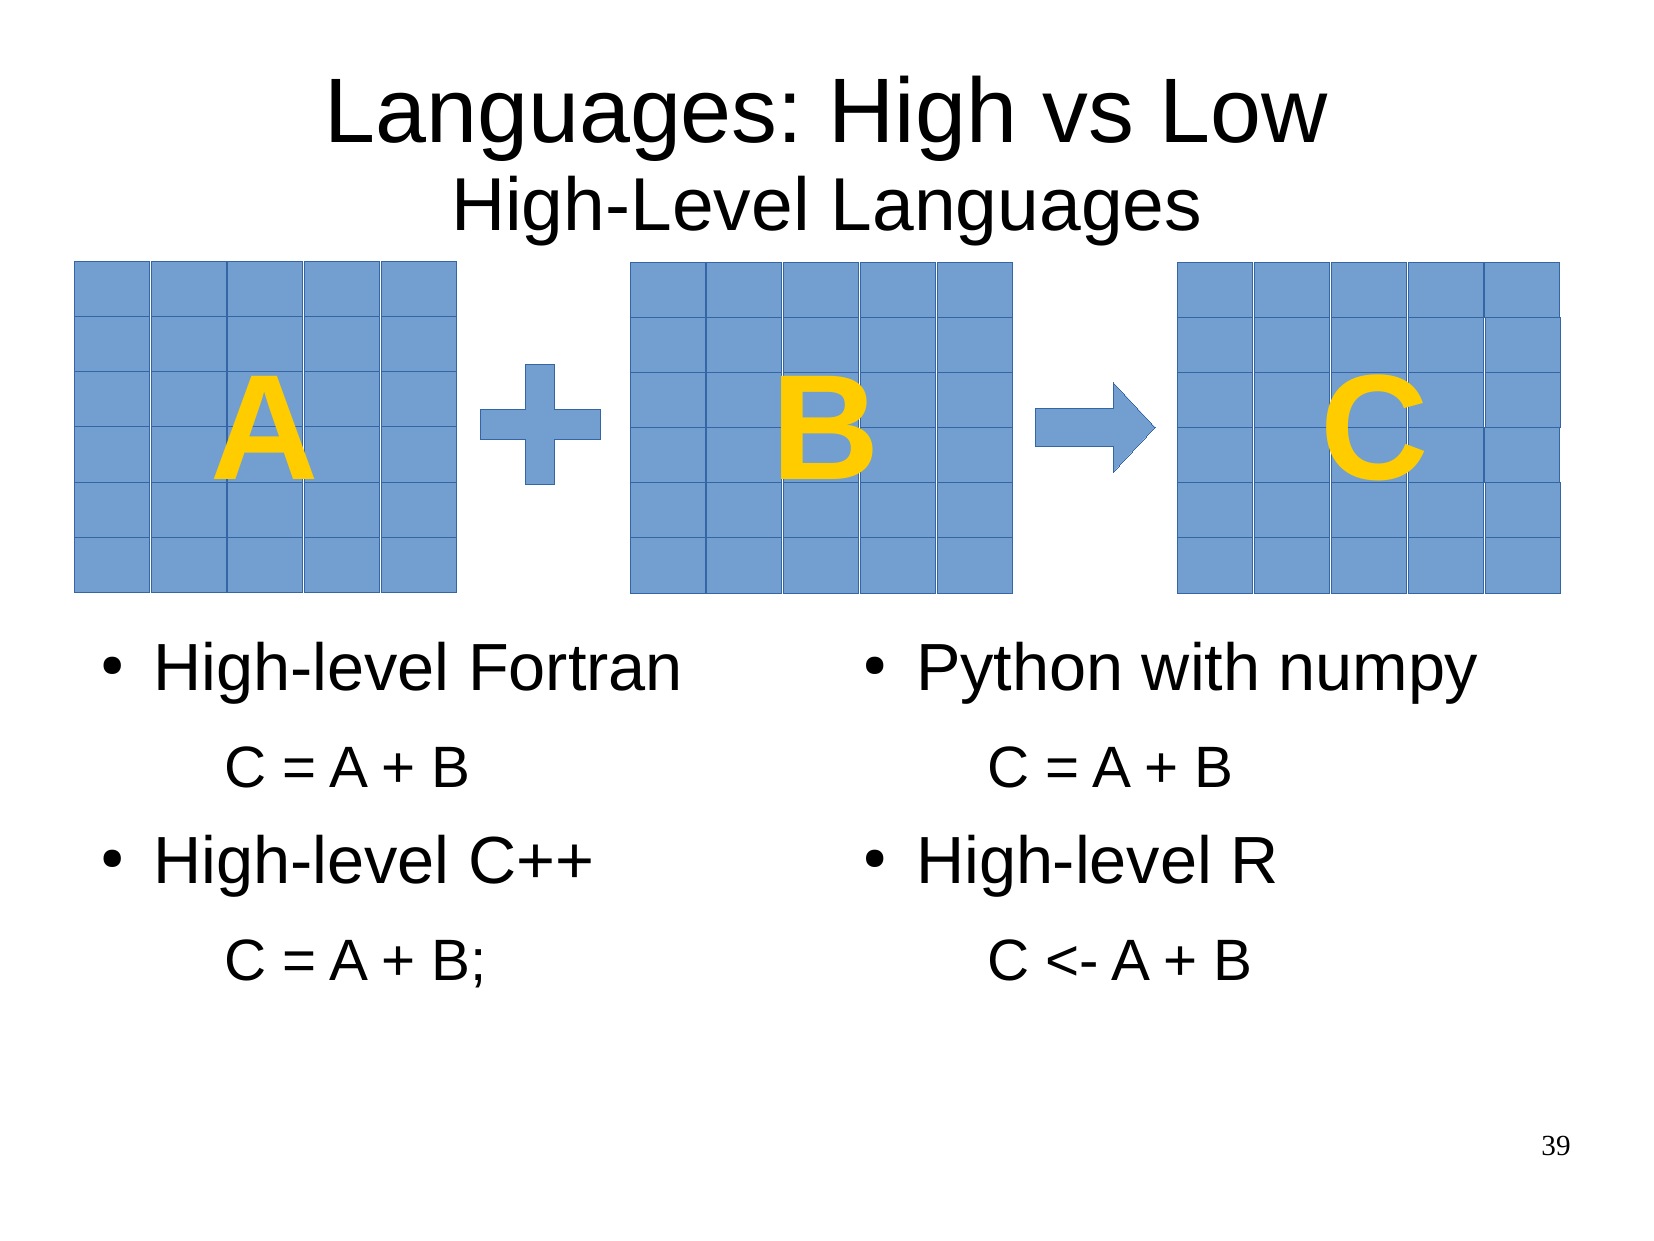

# Languages: High vs Low High-Level Languages
A
B
C
High-level Fortran
C = A + B
High-level C++
C = A + B;
Python with numpy
C = A + B
High-level R
C <- A + B
39